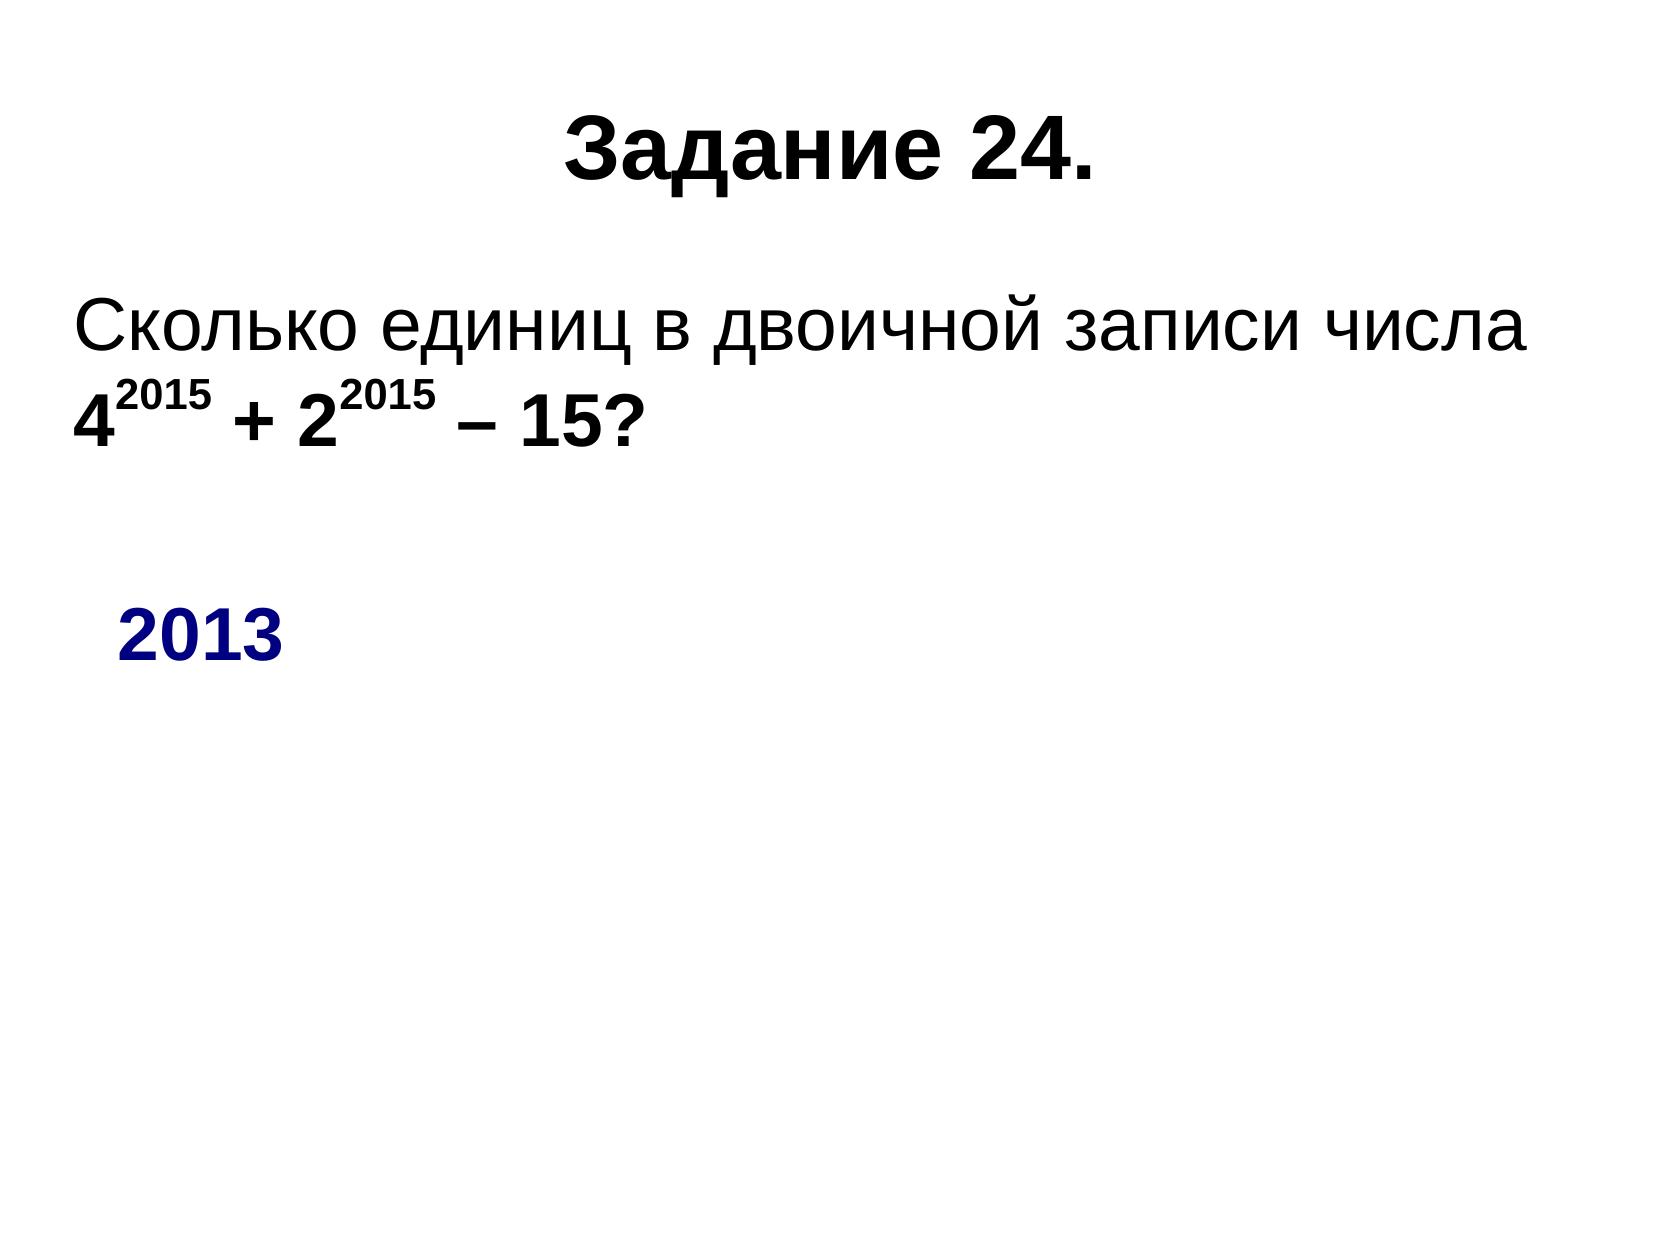

# Задание 24.
Сколько единиц в двоичной записи числа
42015 + 22015 – 15?
2013